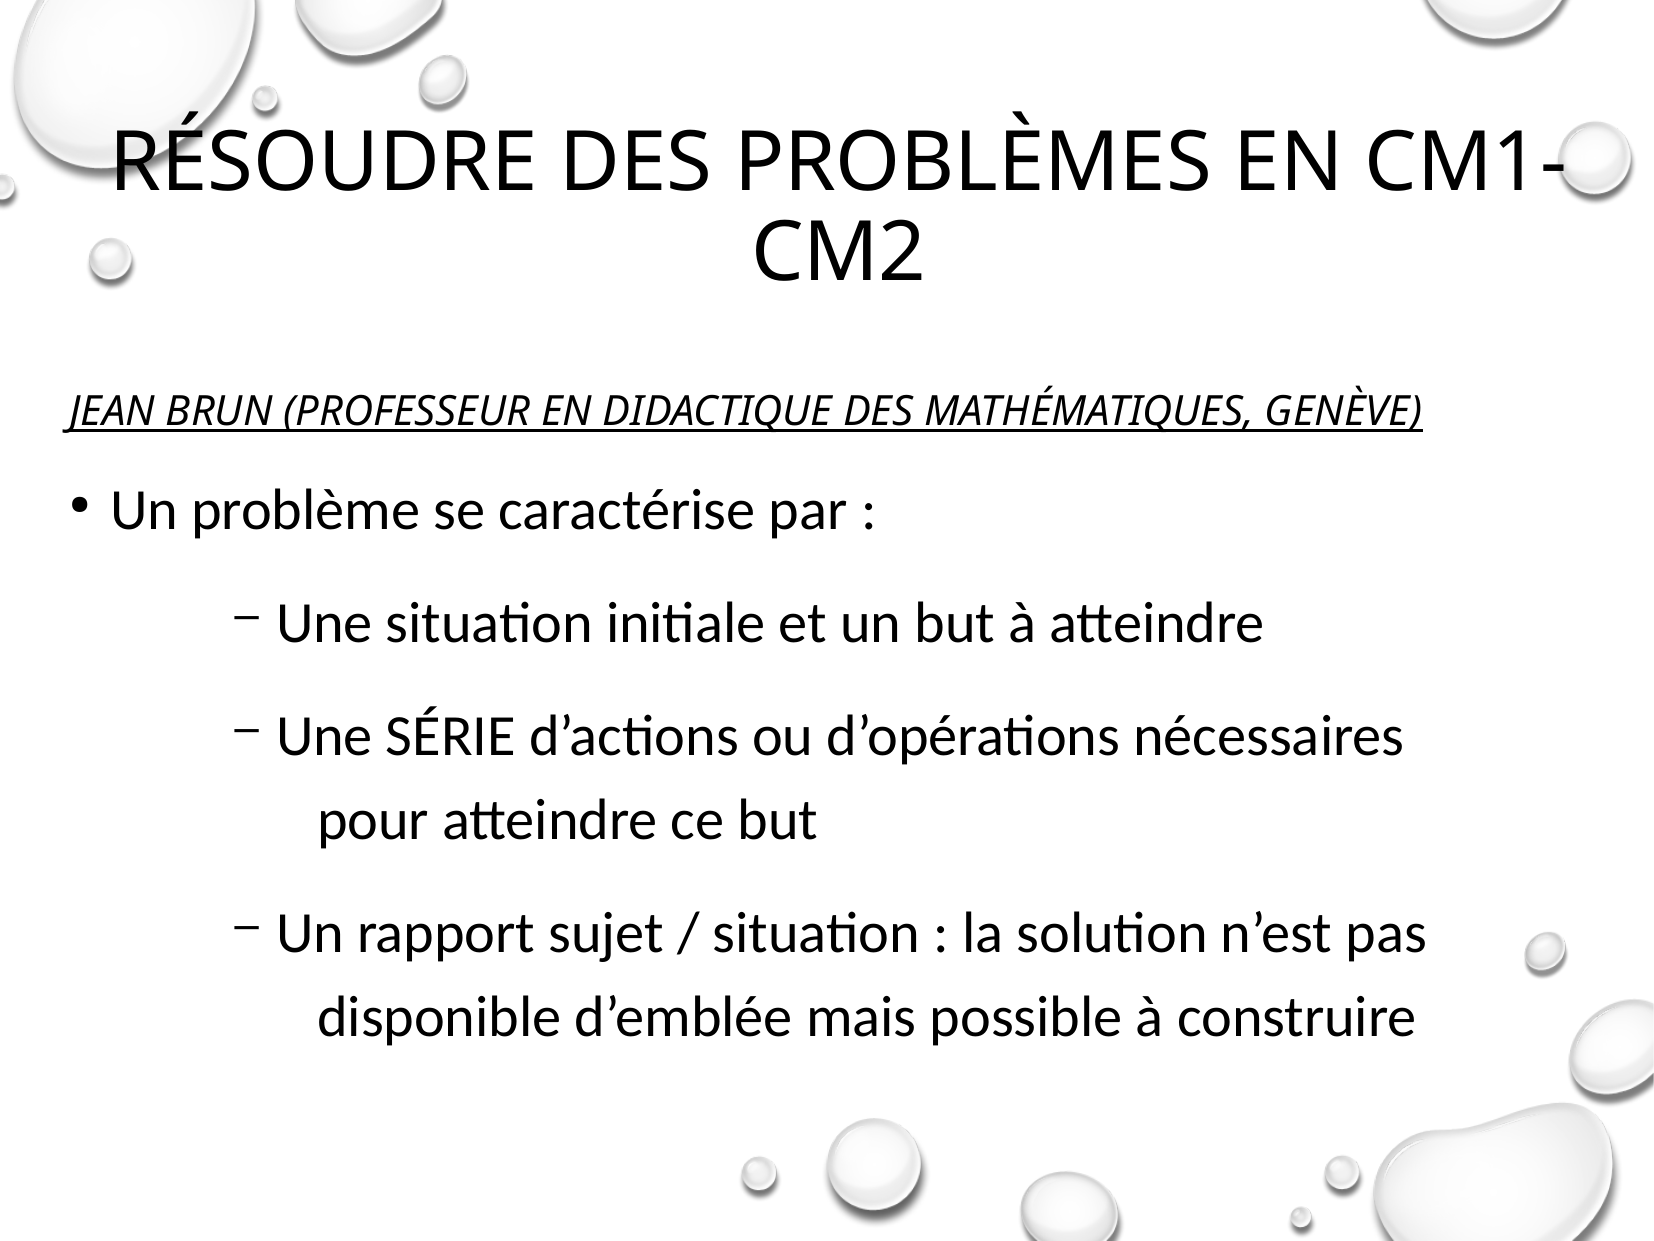

# Résoudre des problèmes en CM1-CM2
Jean Brun (professeur en didactique des mathématiques, Genève)
Un problème se caractérise par :
Une situation initiale et un but à atteindre
Une SÉRIE d’actions ou d’opérations nécessaires pour atteindre ce but
Un rapport sujet / situation : la solution n’est pas disponible d’emblée mais possible à construire